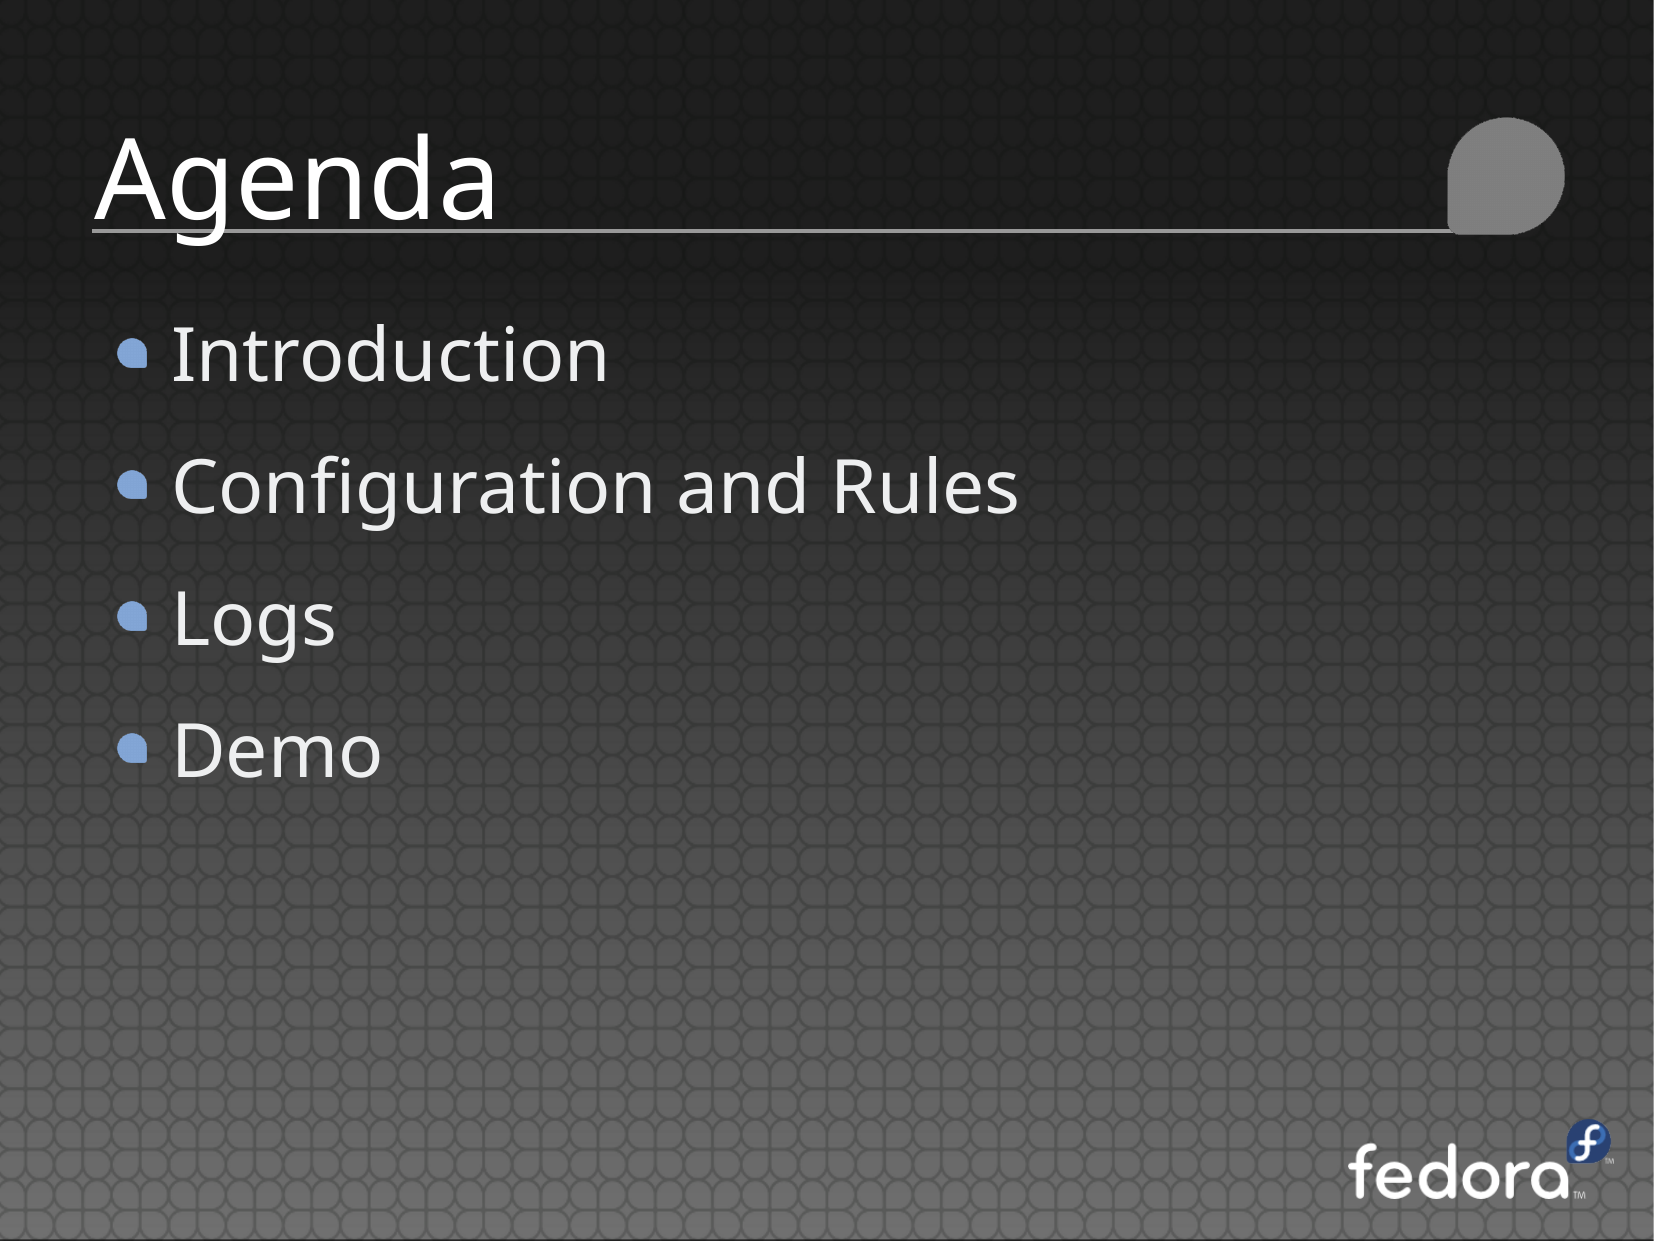

# Agenda
Introduction
Configuration and Rules
Logs
Demo